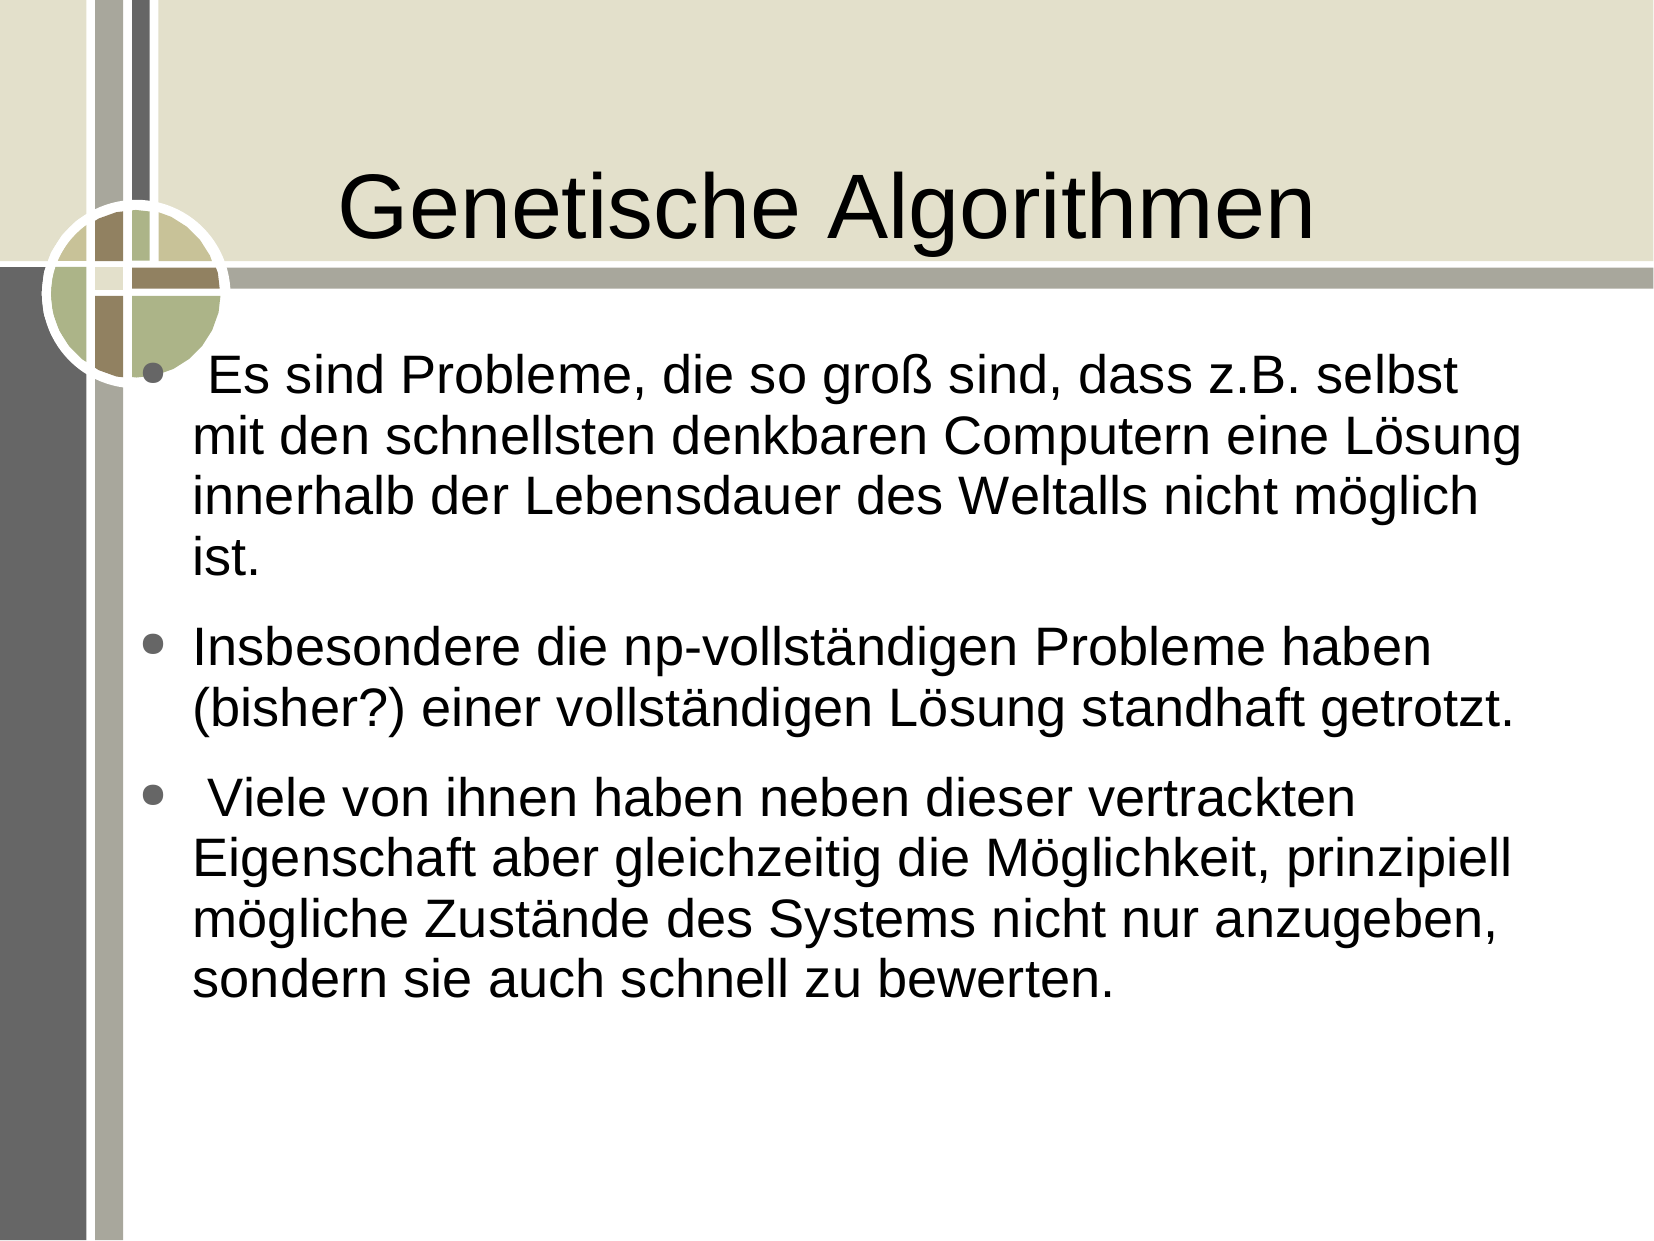

# Genetische Algorithmen
 Es sind Probleme, die so groß sind, dass z.B. selbst mit den schnellsten denkbaren Computern eine Lösung innerhalb der Lebensdauer des Weltalls nicht möglich ist.
Insbesondere die np-vollständigen Probleme haben (bisher?) einer vollständigen Lösung standhaft getrotzt.
 Viele von ihnen haben neben dieser vertrackten Eigenschaft aber gleichzeitig die Möglichkeit, prinzipiell mögliche Zustände des Systems nicht nur anzugeben, sondern sie auch schnell zu bewerten.